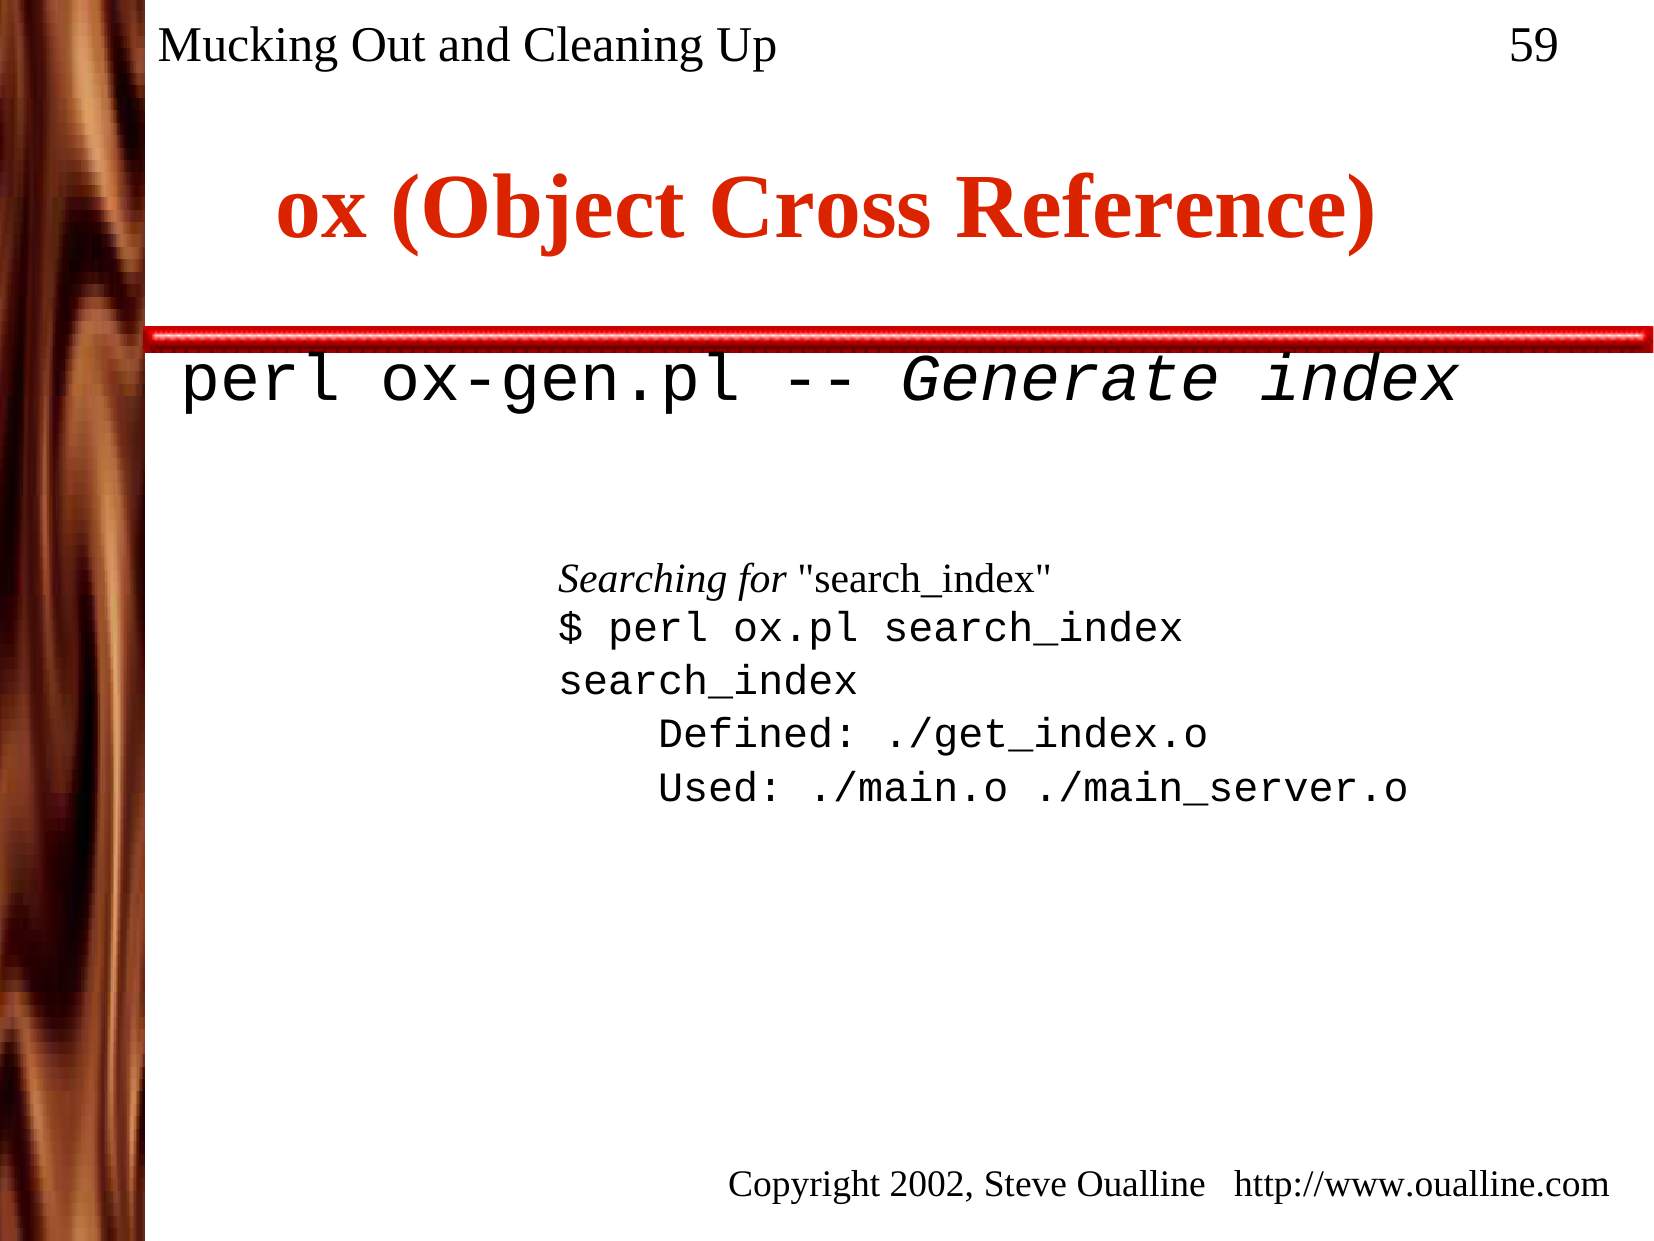

# ox (Object Cross Reference)
perl ox-gen.pl -- Generate index
Searching for "search_index"
$ perl ox.pl search_index
search_index
 Defined: ./get_index.o
 Used: ./main.o ./main_server.o